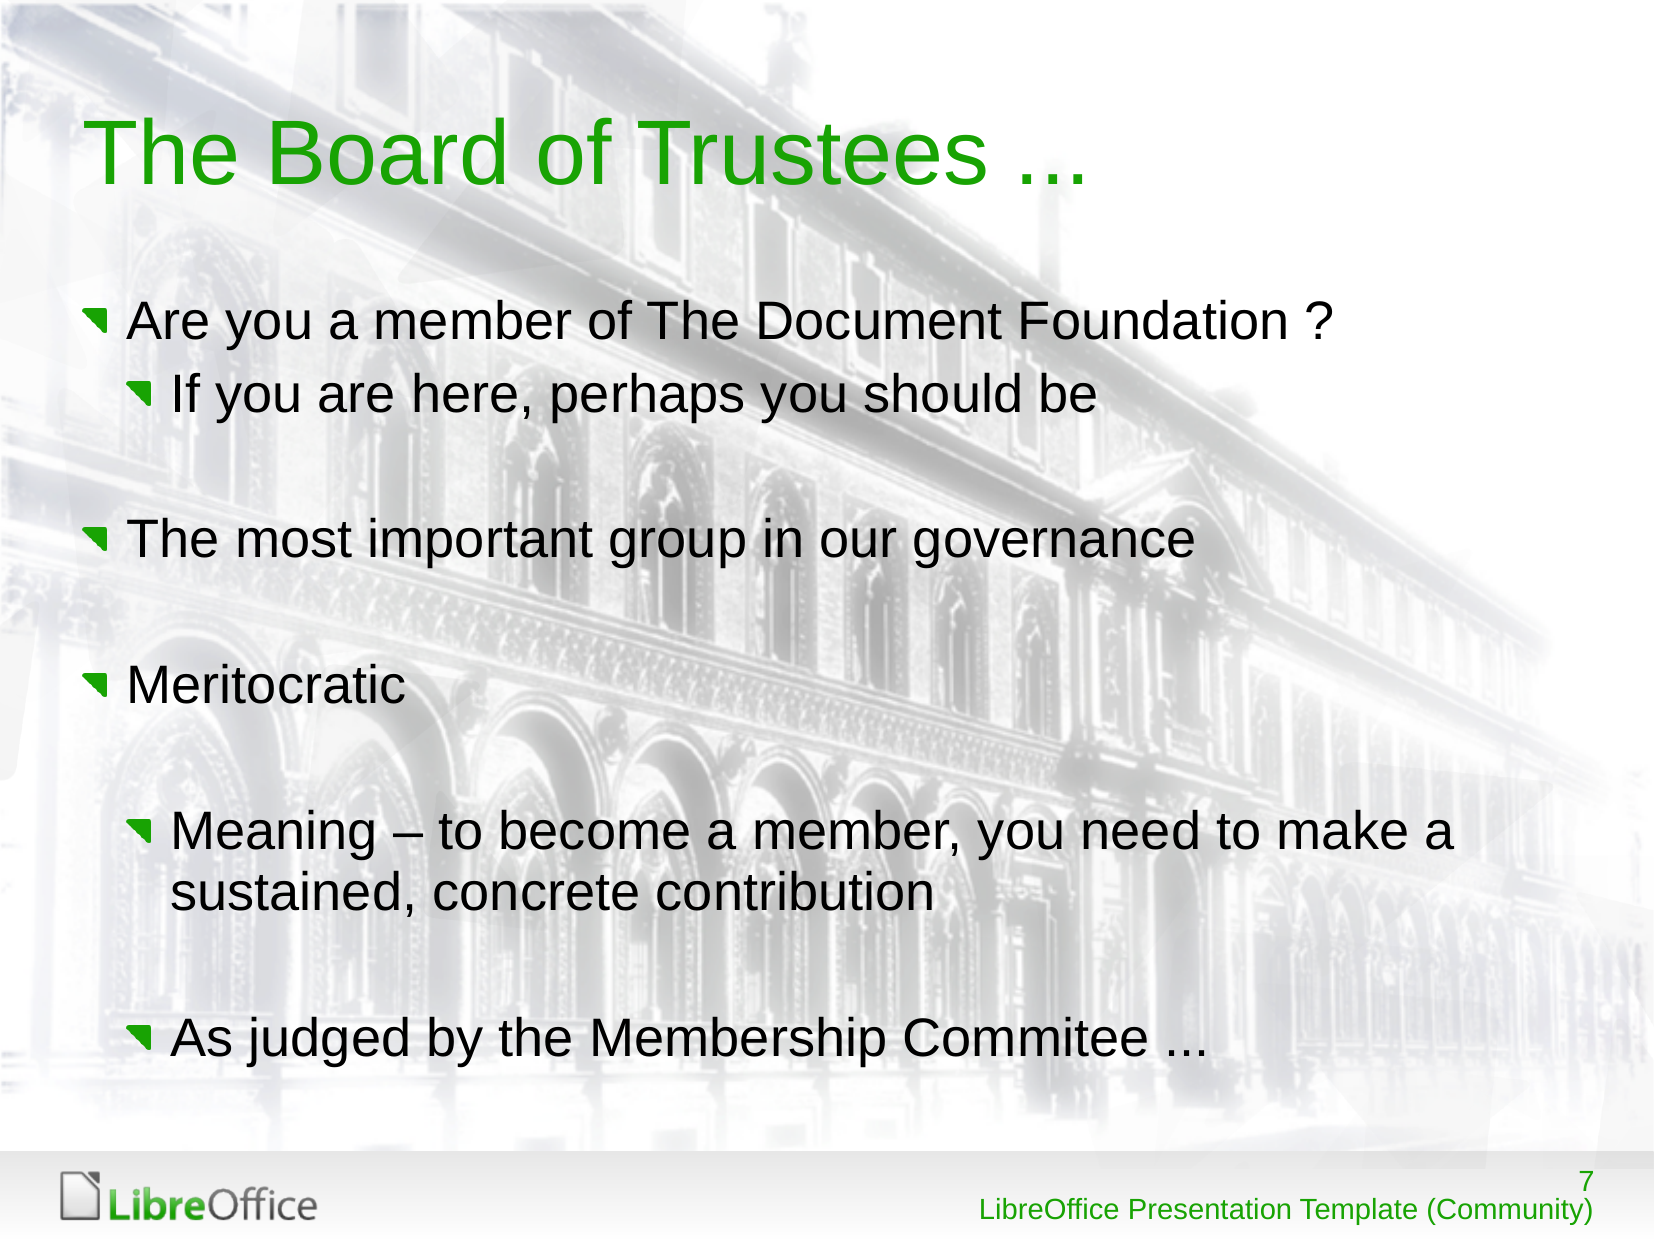

# The Board of Trustees ...
Are you a member of The Document Foundation ?
If you are here, perhaps you should be
The most important group in our governance
Meritocratic
Meaning – to become a member, you need to make a sustained, concrete contribution
As judged by the Membership Commitee ...
7
LibreOffice Presentation Template (Community)